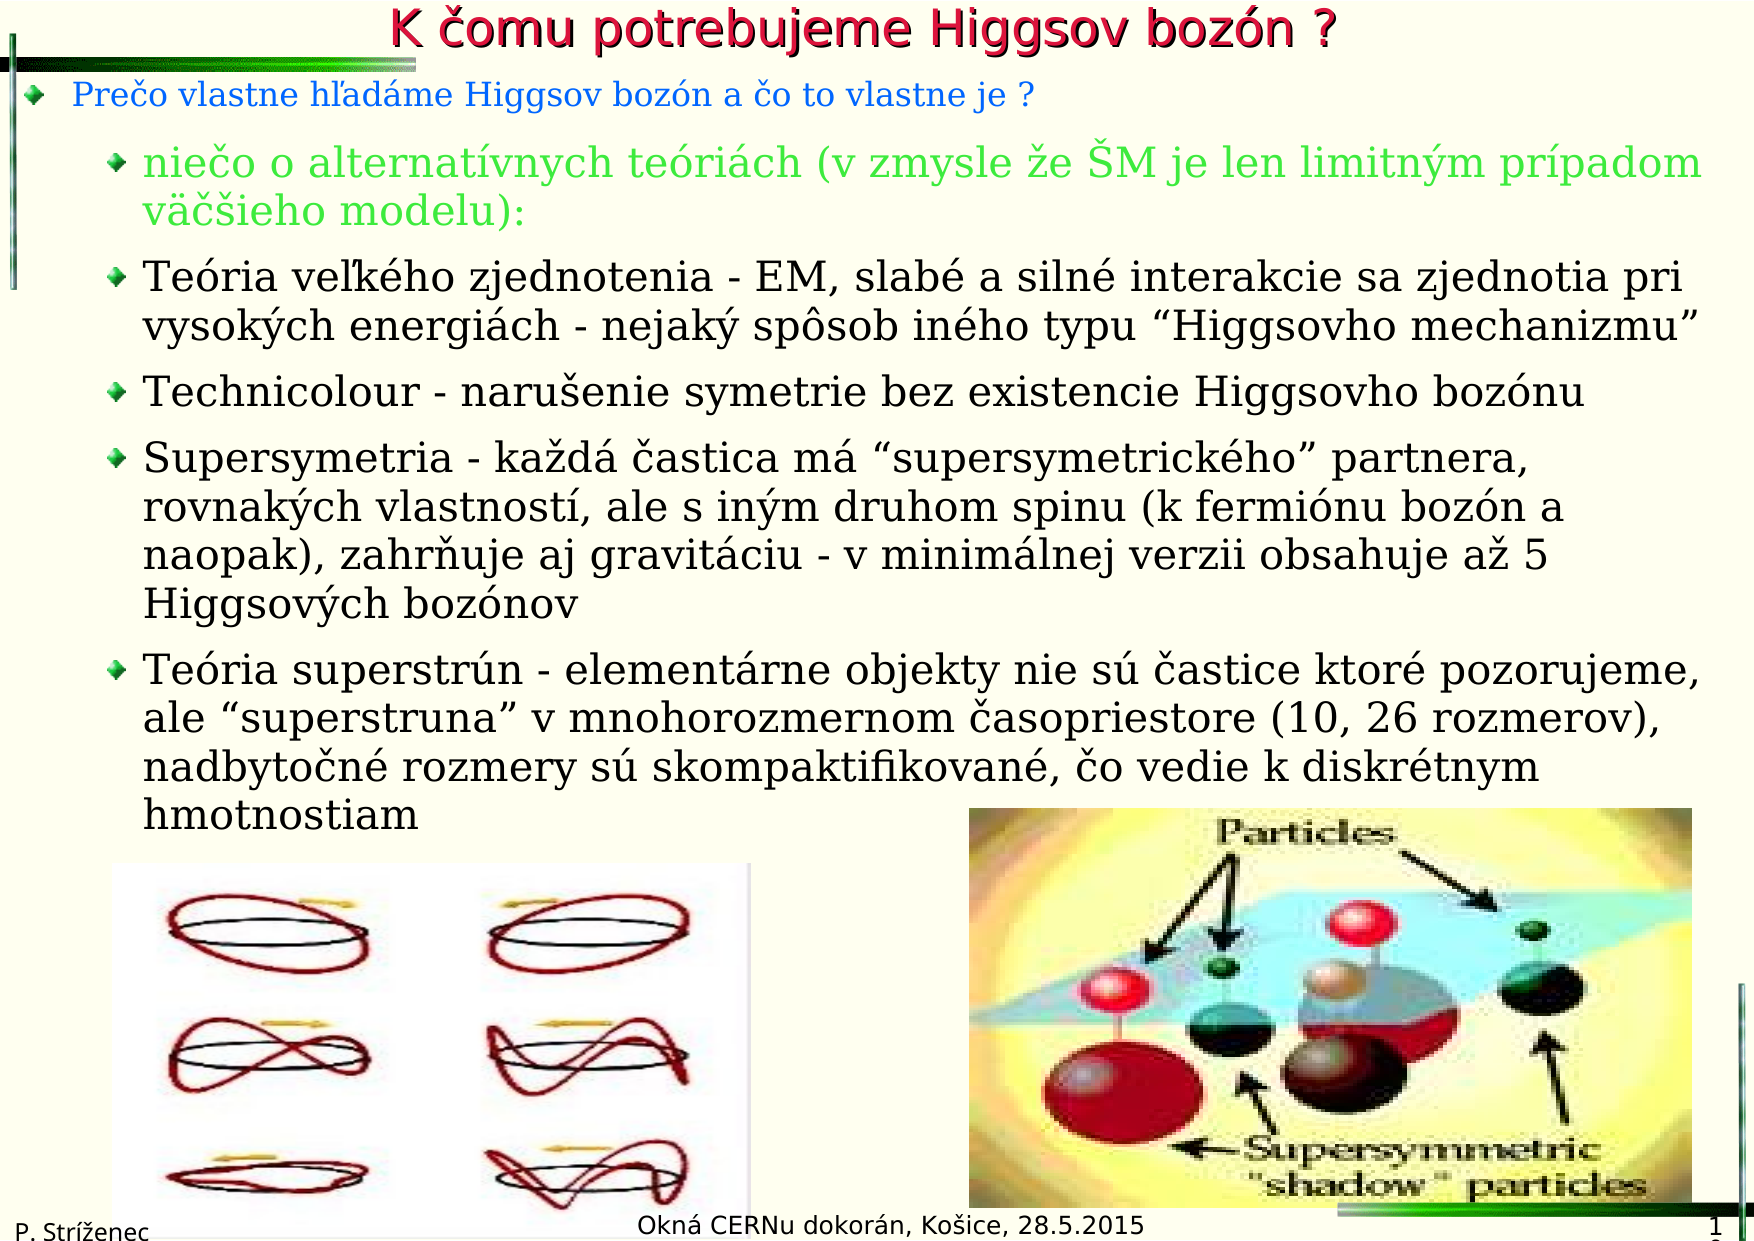

K čomu potrebujeme Higgsov bozón ?
# Prečo vlastne hľadáme Higgsov bozón a čo to vlastne je ?
niečo o alternatívnych teóriách (v zmysle že ŠM je len limitným prípadom väčšieho modelu):
Teória veľkého zjednotenia - EM, slabé a silné interakcie sa zjednotia pri vysokých energiách - nejaký spôsob iného typu “Higgsovho mechanizmu”
Technicolour - narušenie symetrie bez existencie Higgsovho bozónu
Supersymetria - každá častica má “supersymetrického” partnera, rovnakých vlastností, ale s iným druhom spinu (k fermiónu bozón a naopak), zahrňuje aj gravitáciu - v minimálnej verzii obsahuje až 5 Higgsových bozónov
Teória superstrún - elementárne objekty nie sú častice ktoré pozorujeme, ale “superstruna” v mnohorozmernom časopriestore (10, 26 rozmerov), nadbytočné rozmery sú skompaktifikované, čo vedie k diskrétnym hmotnostiam
Okná CERNu dokorán, Košice, 28.5.2015
P. Stríženec